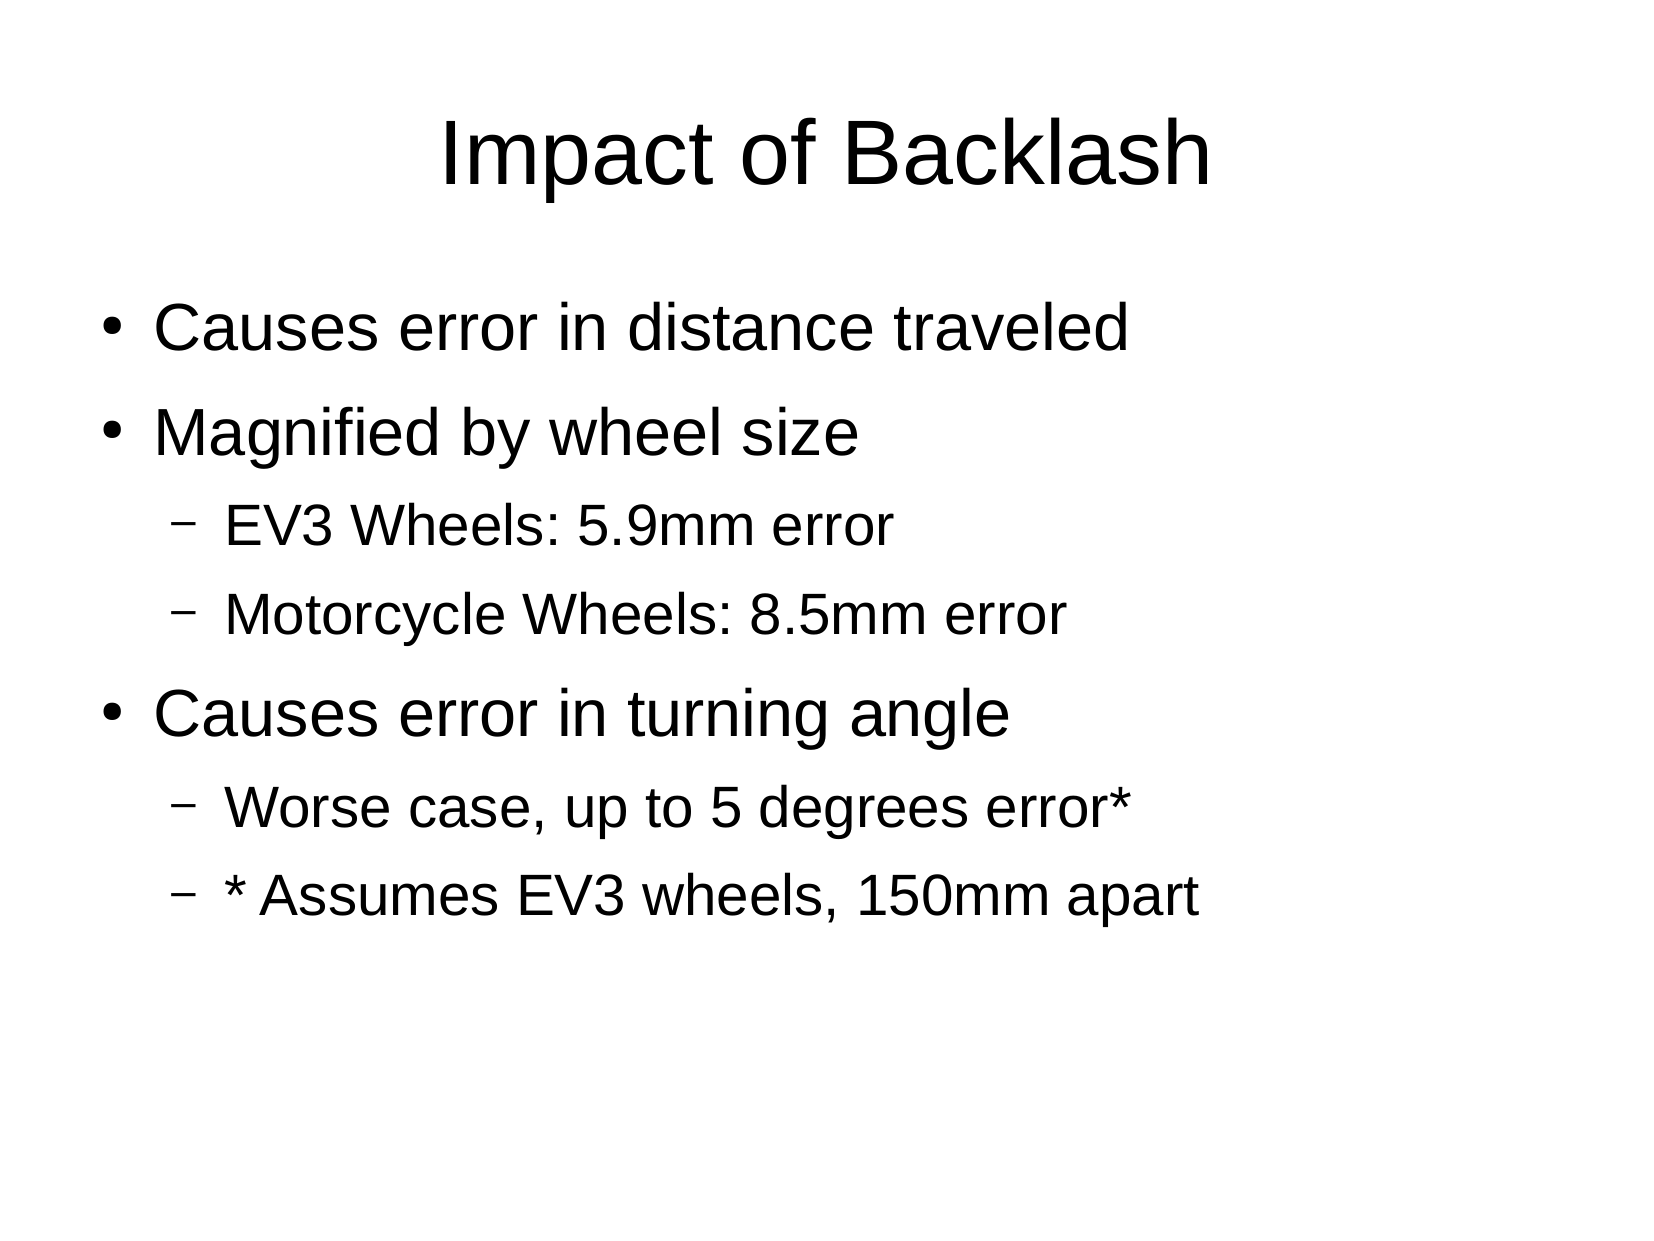

# Impact of Backlash
Causes error in distance traveled
Magnified by wheel size
EV3 Wheels: 5.9mm error
Motorcycle Wheels: 8.5mm error
Causes error in turning angle
Worse case, up to 5 degrees error*
* Assumes EV3 wheels, 150mm apart